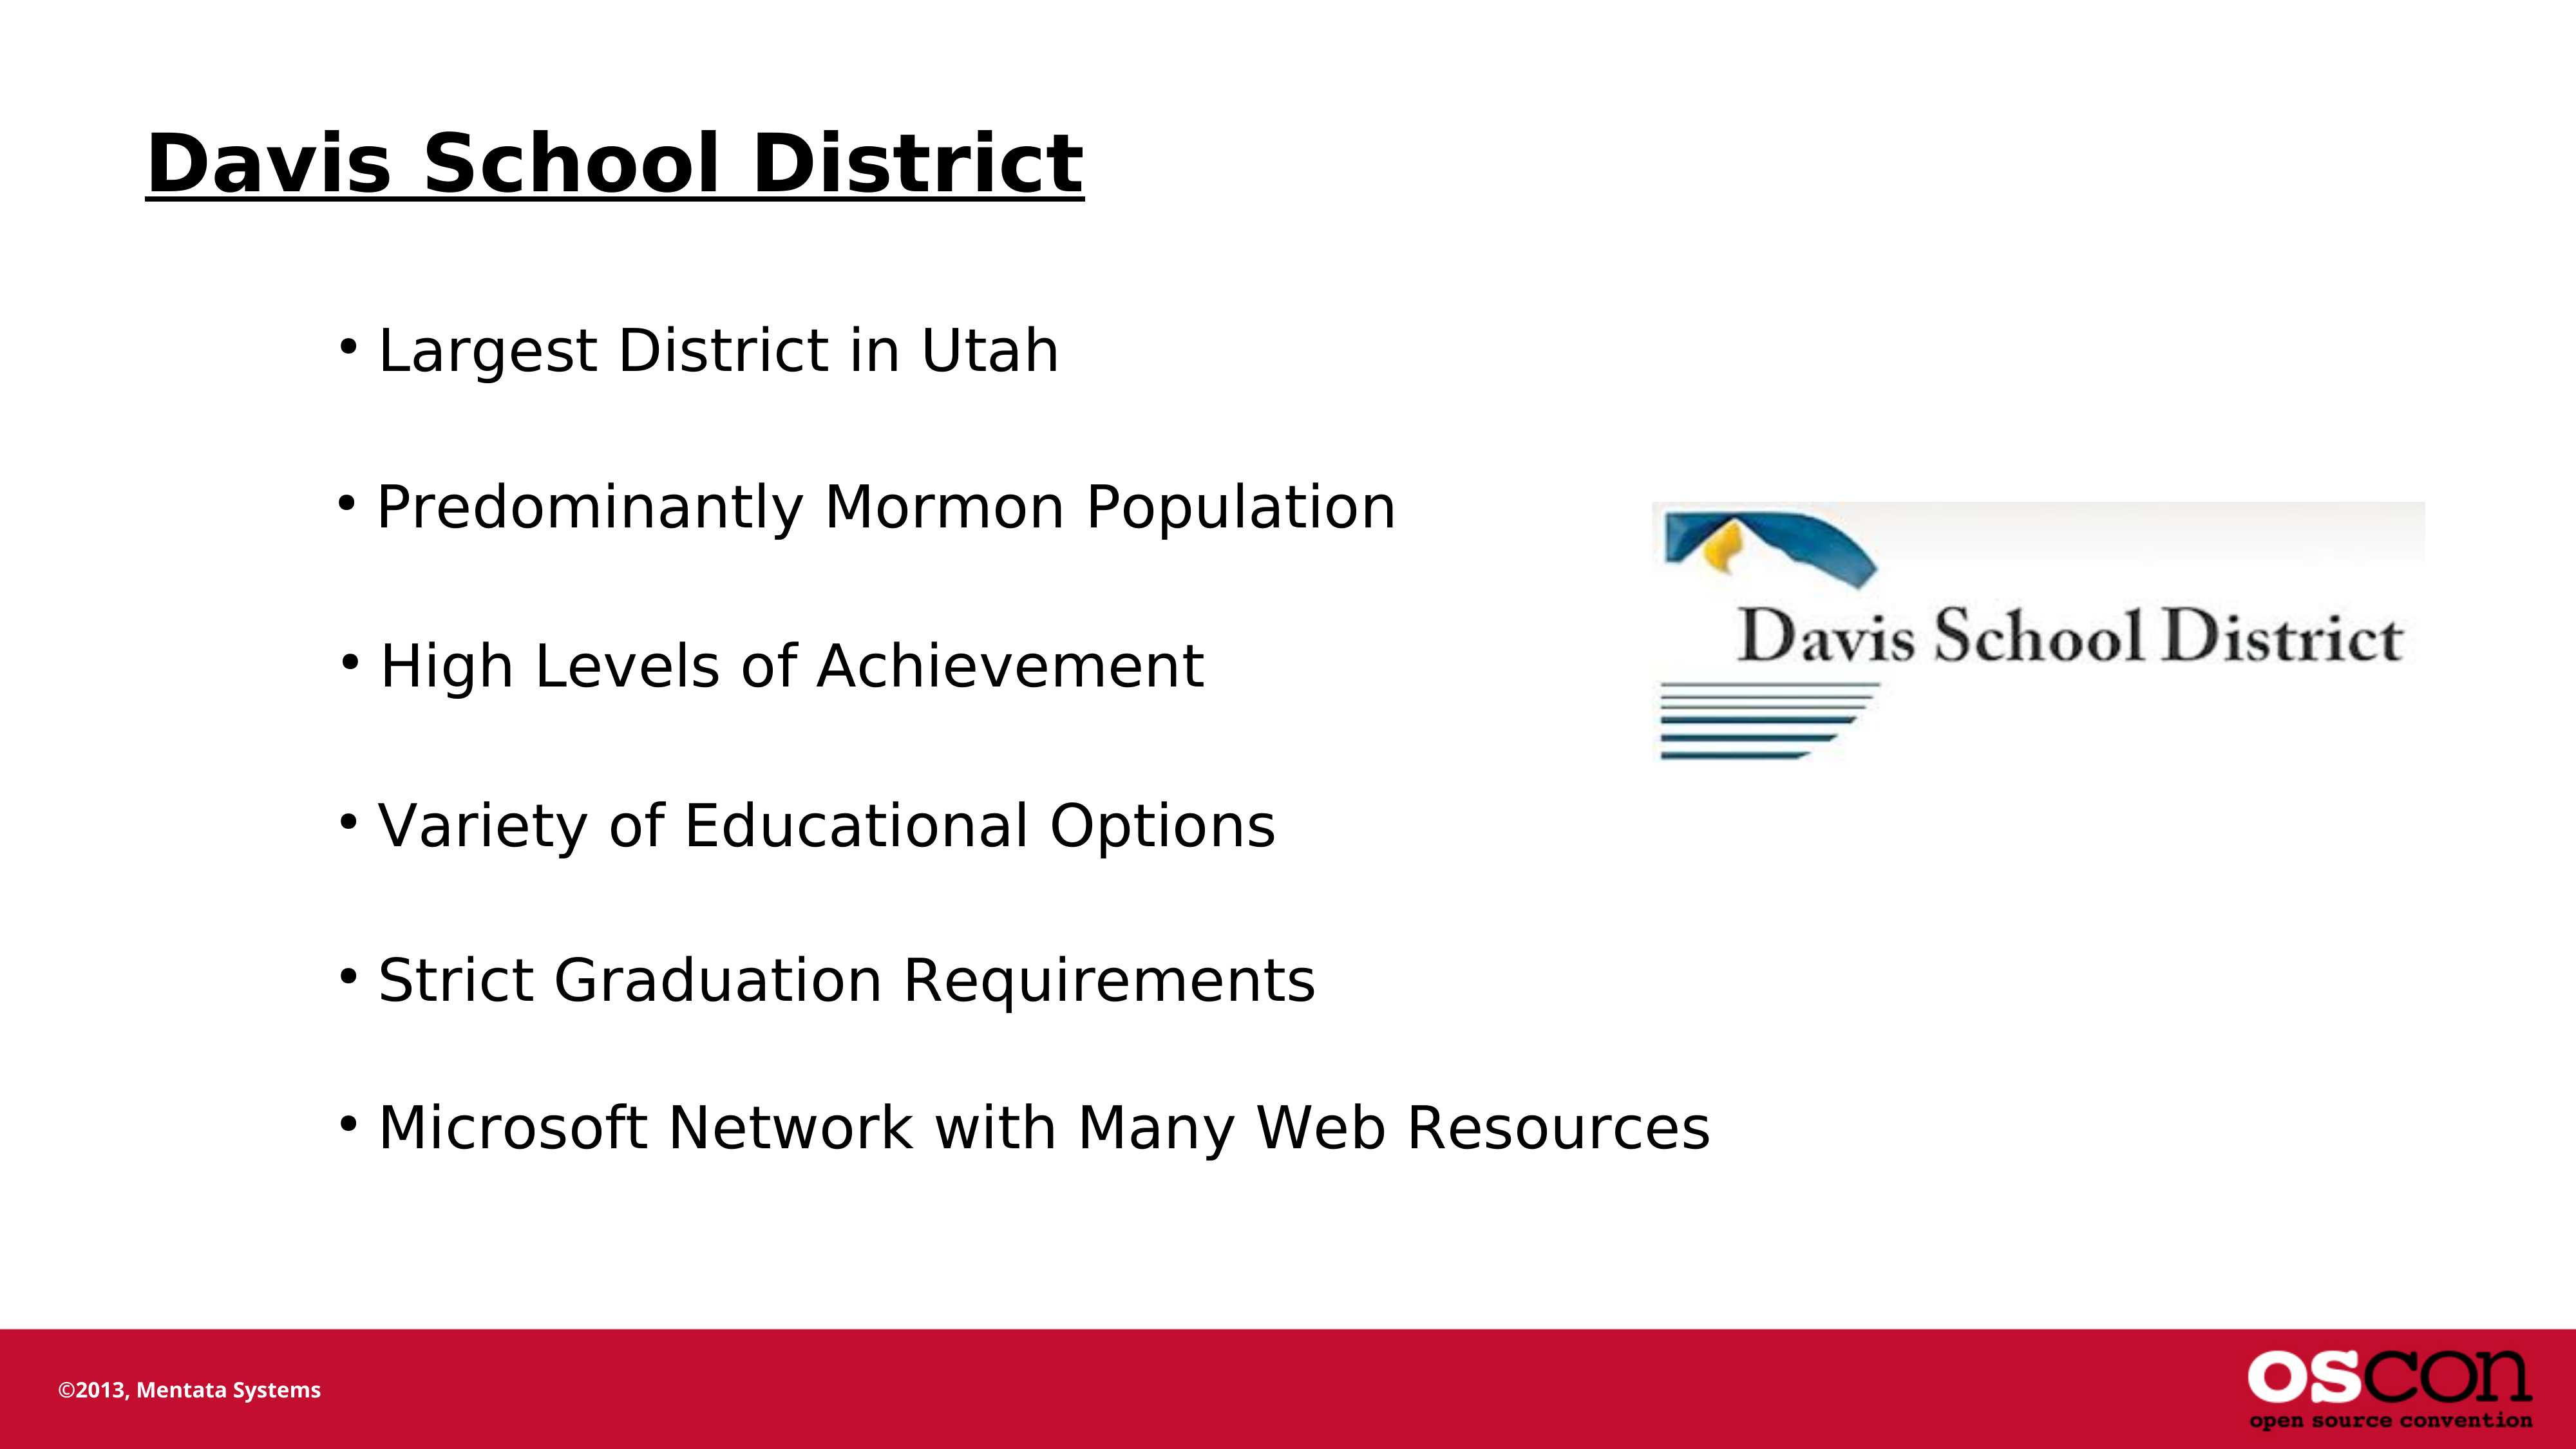

#
Davis School District
 Largest District in Utah
 Predominantly Mormon Population
 High Levels of Achievement
 Variety of Educational Options
 Strict Graduation Requirements
 Microsoft Network with Many Web Resources
©2013, Mentata Systems